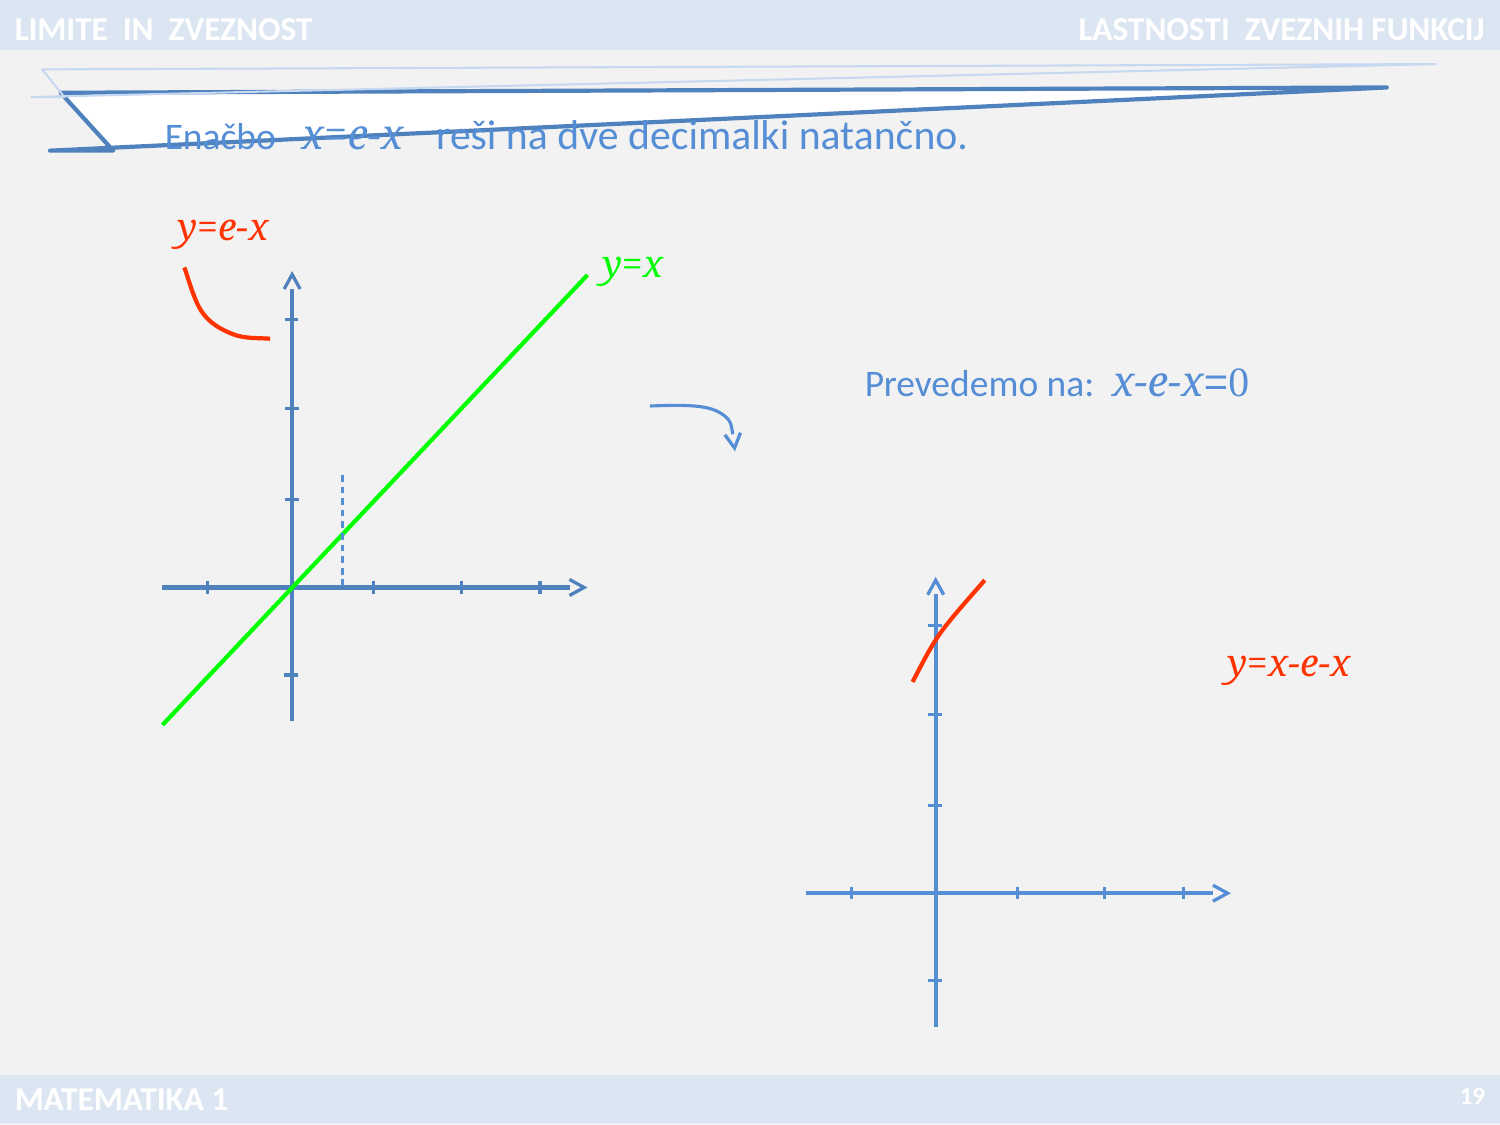

LIMITE IN ZVEZNOST
LASTNOSTI ZVEZNIH FUNKCIJ
Enačbo x=e-x reši na dve decimalki natančno.
y=e-x
y=x
Prevedemo na: x-e-x=0
y=x-e-x
MATEMATIKA 1